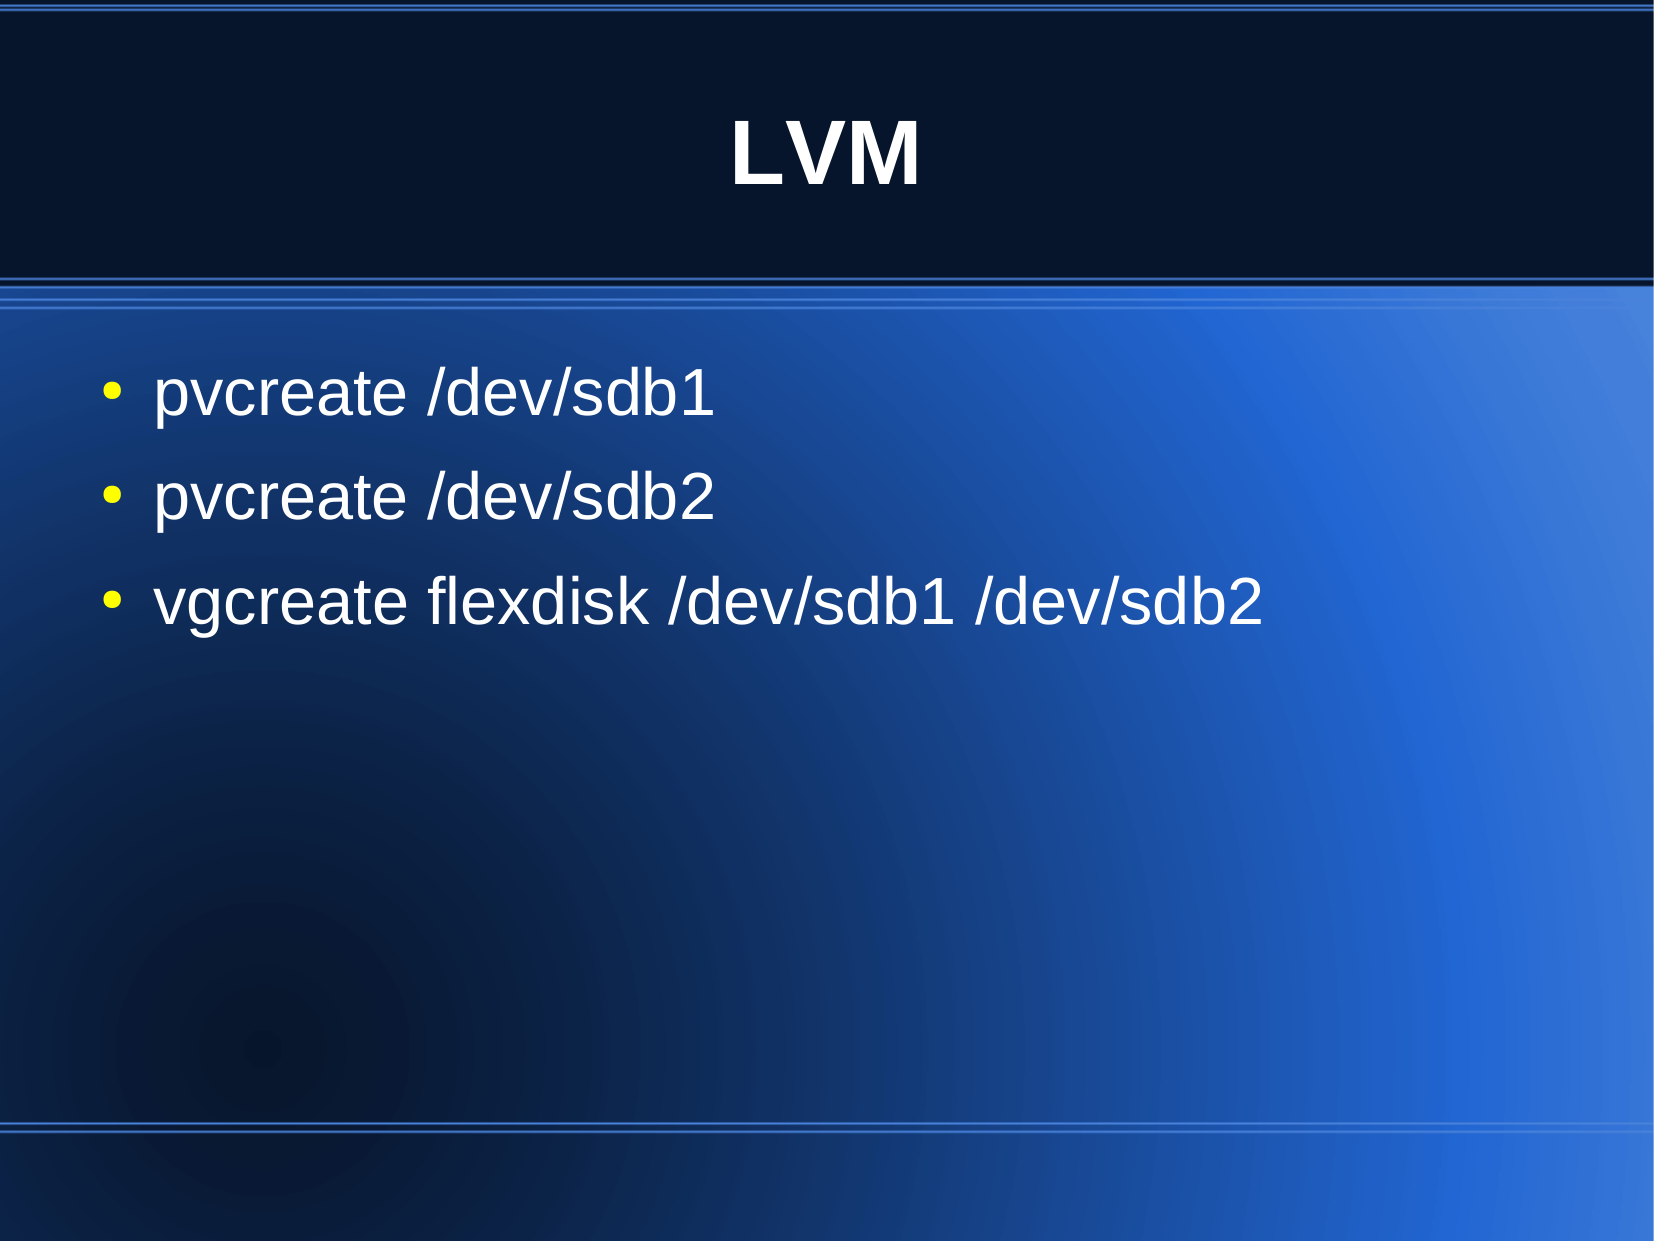

# LVM
pvcreate /dev/sdb1
pvcreate /dev/sdb2
vgcreate flexdisk /dev/sdb1 /dev/sdb2